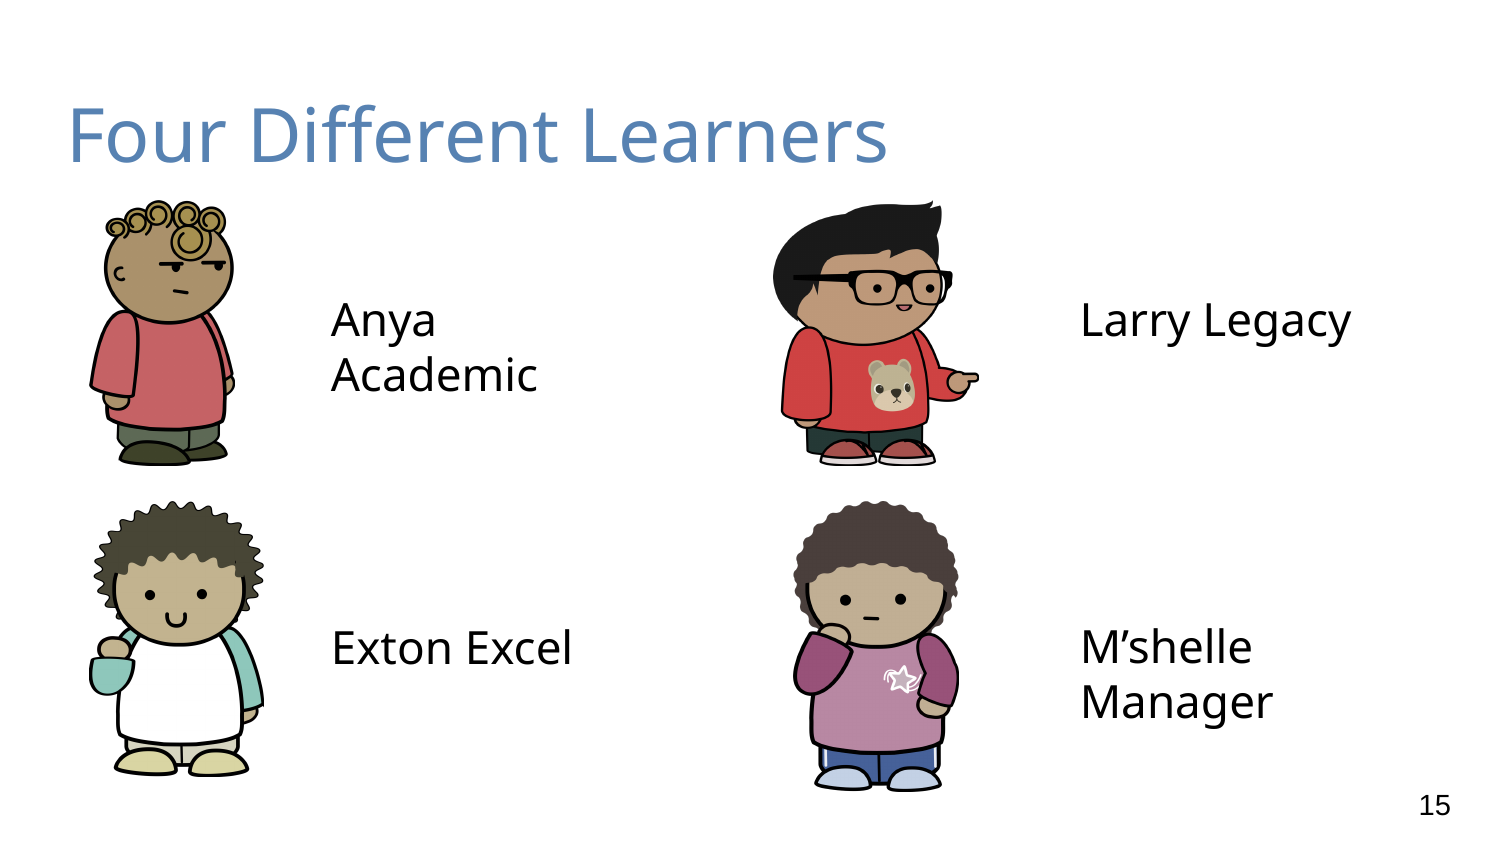

# Four Different Learners
Anya Academic
Larry Legacy
Exton Excel
M’shelle Manager